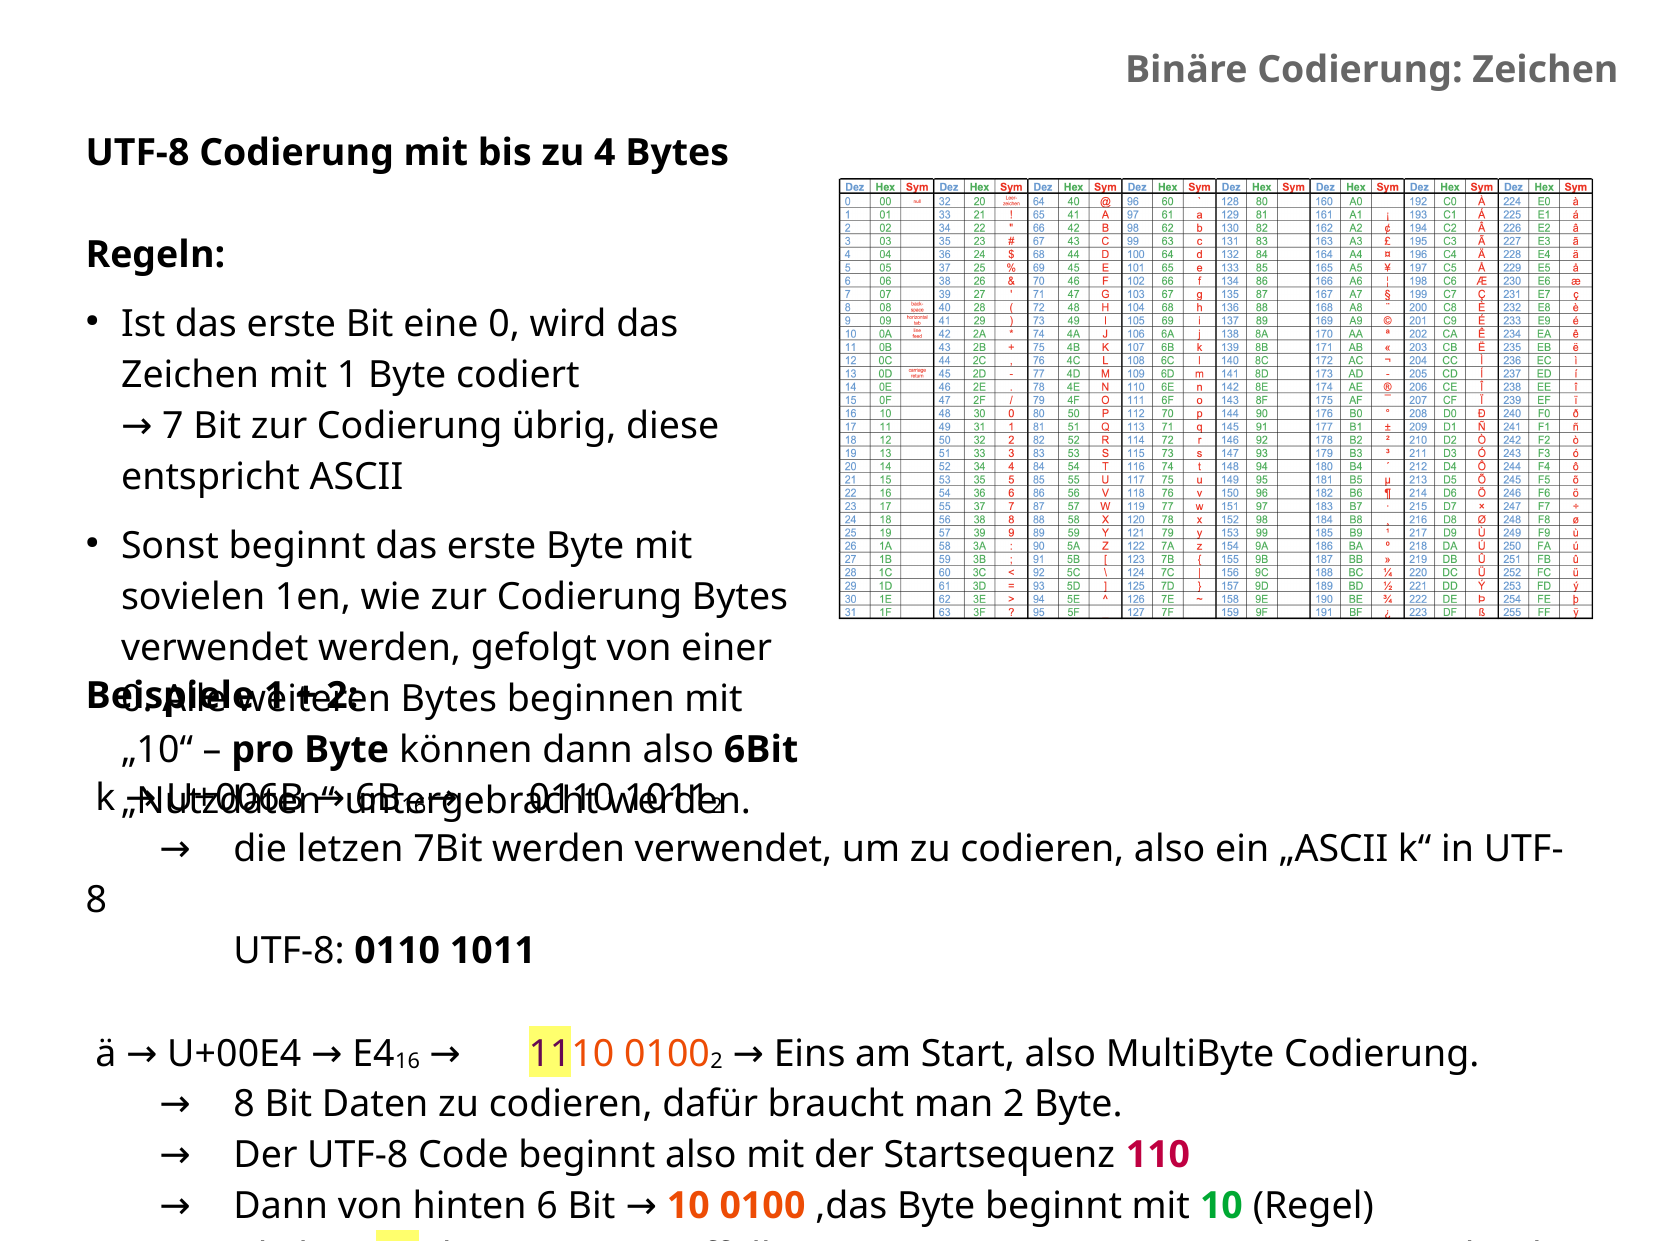

Binäre Codierung: Zeichen
UTF-8 Codierung mit bis zu 4 Bytes
Regeln:
Ist das erste Bit eine 0, wird das Zeichen mit 1 Byte codiert
→ 7 Bit zur Codierung übrig, diese entspricht ASCII
Sonst beginnt das erste Byte mit sovielen 1en, wie zur Codierung Bytes verwendet werden, gefolgt von einer 0. Alle weiteren Bytes beginnen mit „10“ – pro Byte können dann also 6Bit „Nutzdaten“ untergebracht werden.
Beispiele 1 + 2:
 k → U+006B → 6B16→ 	0110 10112
	→ 	die letzen 7Bit werden verwendet, um zu codieren, also ein „ASCII k“ in UTF-8
		UTF-8: 0110 1011
 ä → U+00E4 → E416 → 	1110 01002 → Eins am Start, also MultiByte Codierung.
	→ 	8 Bit Daten zu codieren, dafür braucht man 2 Byte.
	→ 	Der UTF-8 Code beginnt also mit der Startsequenz 110
	→ 	Dann von hinten 6 Bit → 10 0100 ,das Byte beginnt mit 10 (Regel)
	→ 	Bleiben 11 der Daten → Auffüllen zu 6 Bit. 00 0011 + Startsequenz ergibt als
		erstes Byte: 1100 0011
	→ UTF-8: 1100 0011 1010 0100